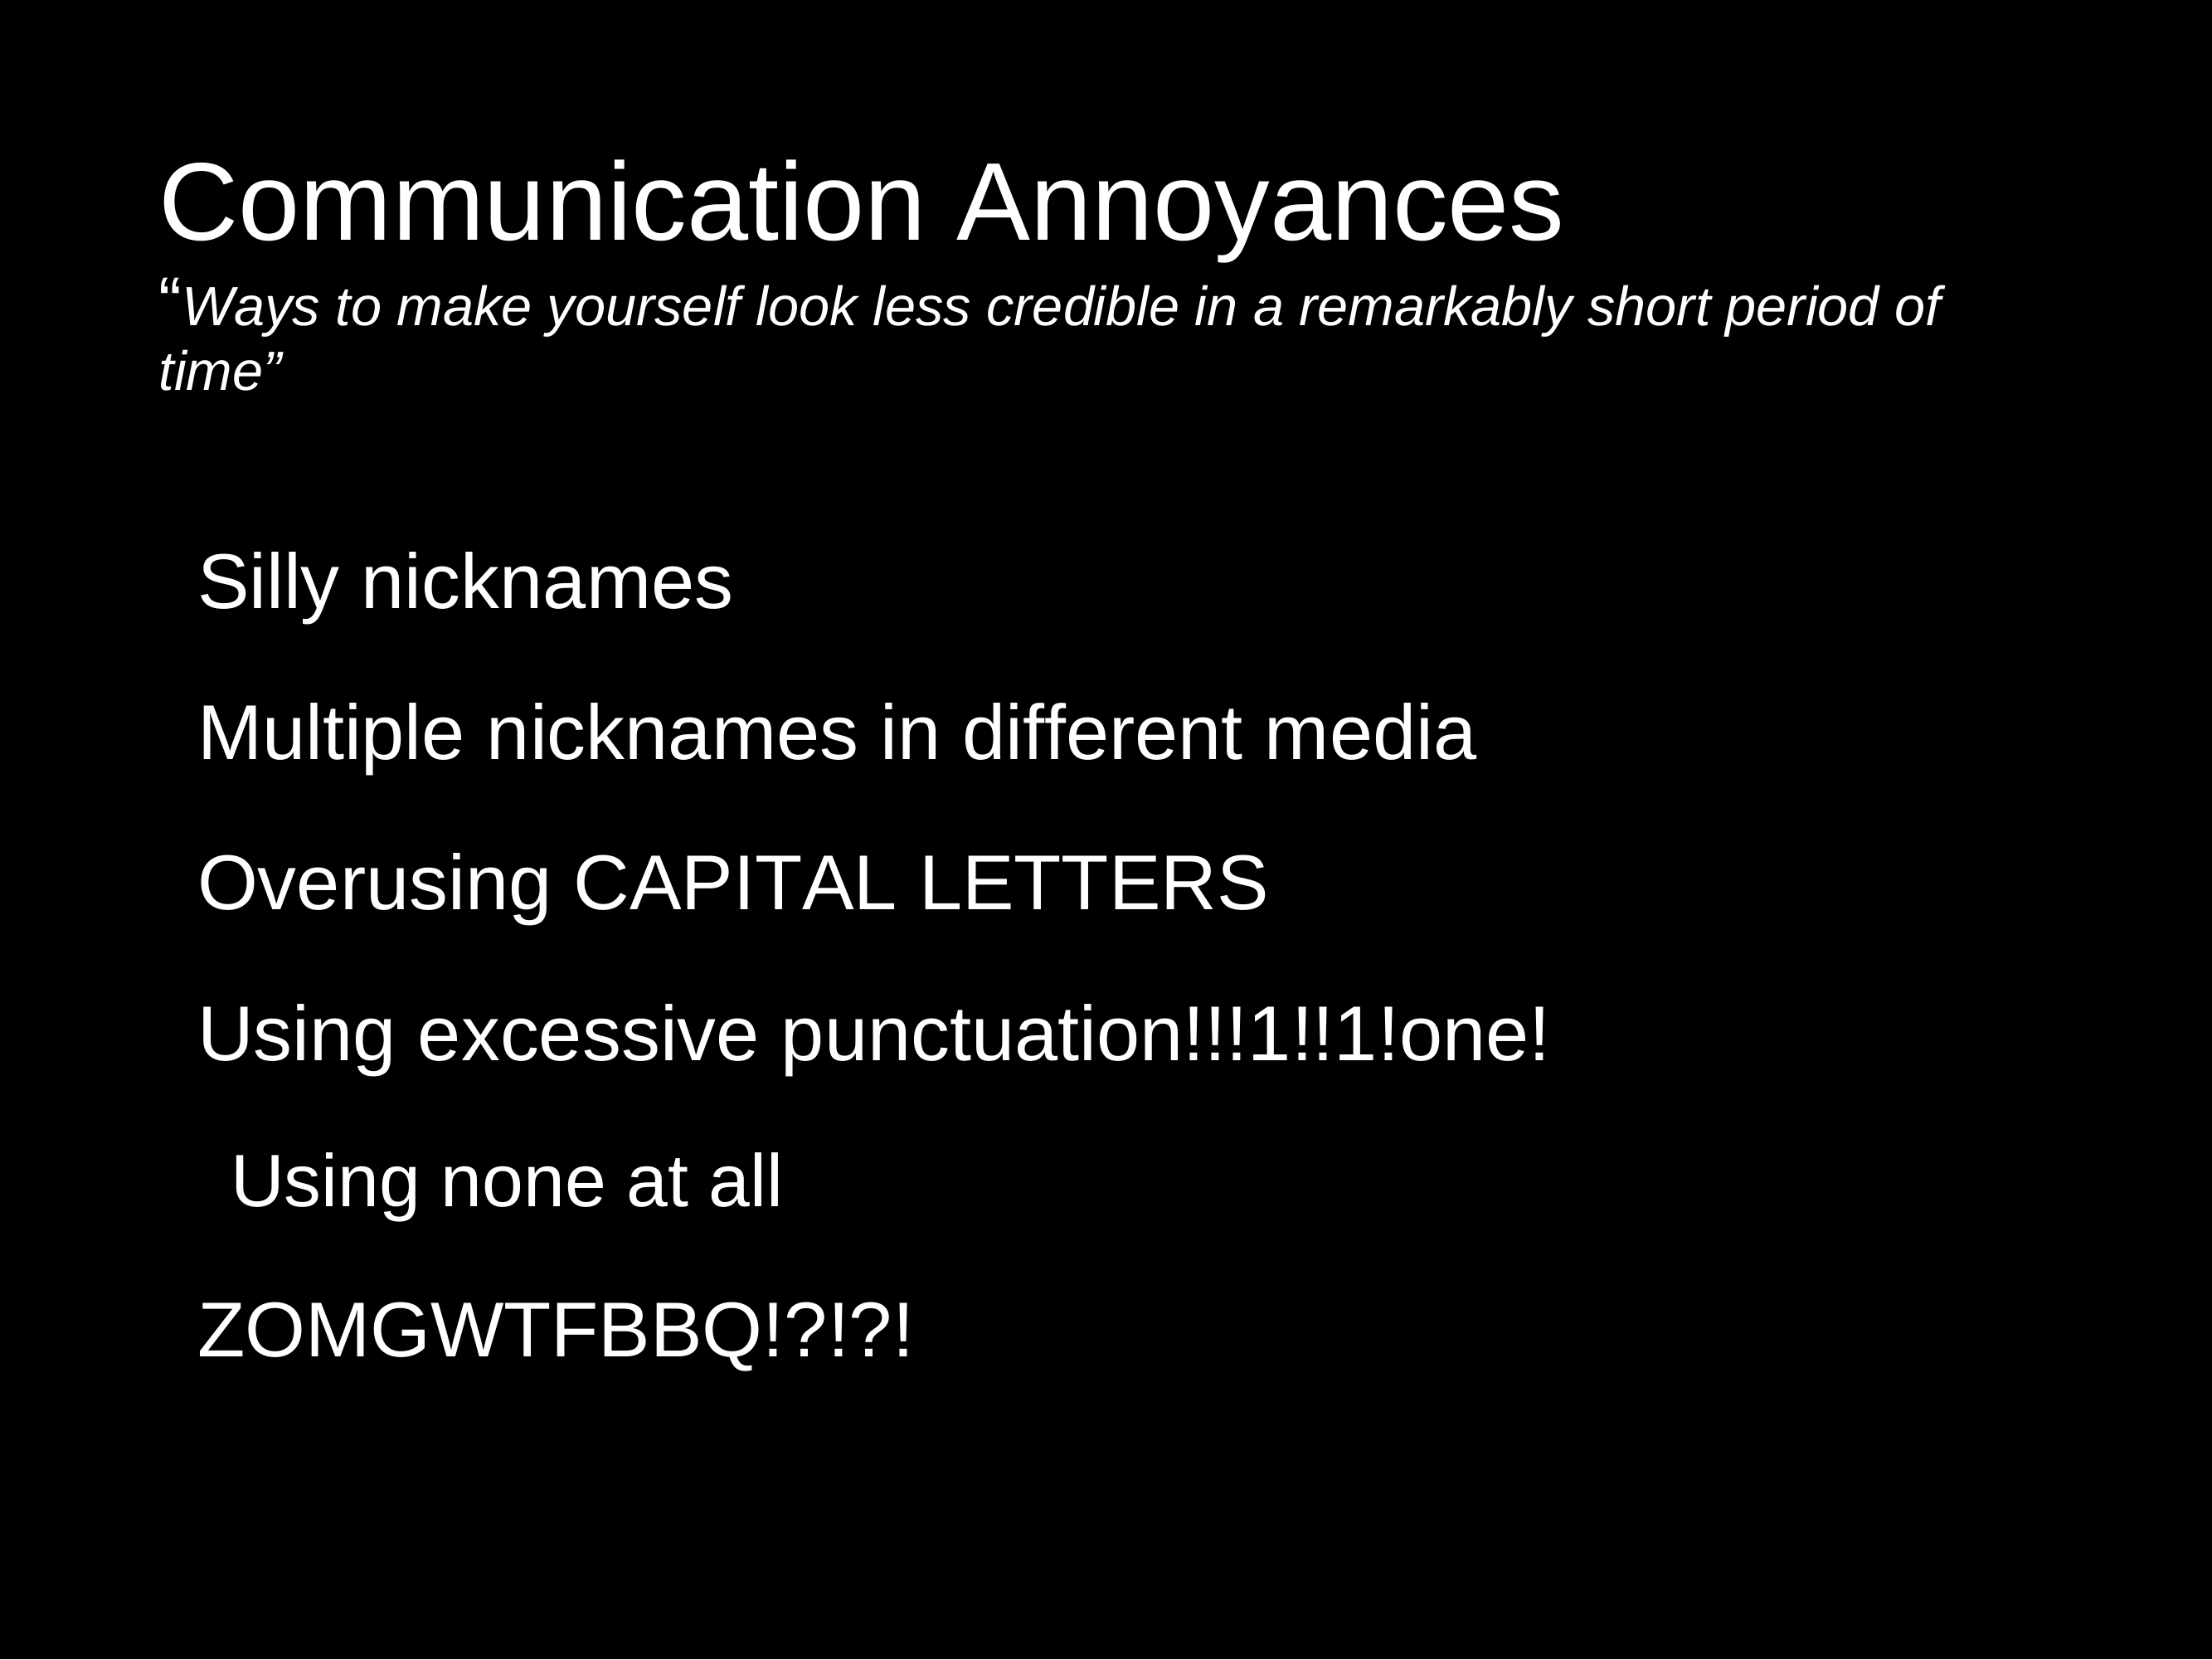

# Communication Annoyances “Ways to make yourself look less credible in a remarkably short period of time”
 Silly nicknames
 Multiple nicknames in different media
 Overusing CAPITAL LETTERS
 Using excessive punctuation!!!1!!1!one!
 Using none at all
 ZOMGWTFBBQ!?!?!